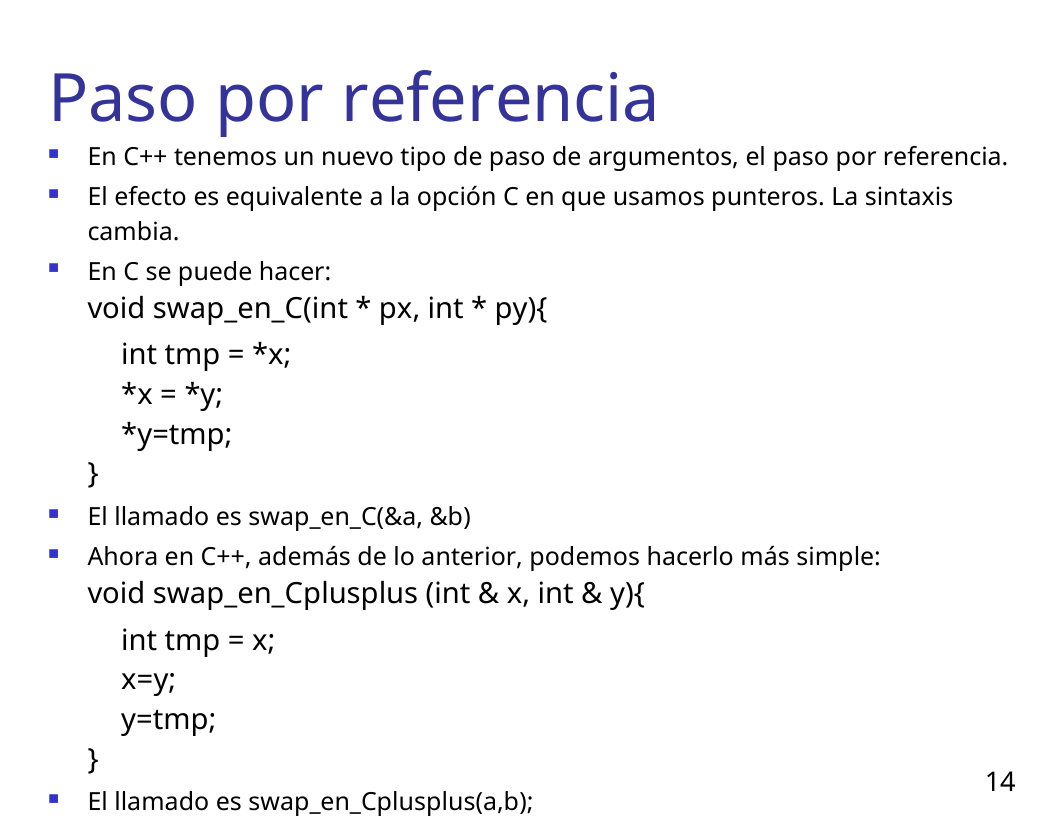

# Paso por referencia
En C++ tenemos un nuevo tipo de paso de argumentos, el paso por referencia.
El efecto es equivalente a la opción C en que usamos punteros. La sintaxis cambia.
En C se puede hacer:
void swap_en_C(int * px, int * py){
 	int tmp = *x;
	*x = *y;
	*y=tmp;
}
El llamado es swap_en_C(&a, &b)
Ahora en C++, además de lo anterior, podemos hacerlo más simple:
void swap_en_Cplusplus (int & x, int & y){
 	int tmp = x;
	x=y;
	y=tmp;
}
El llamado es swap_en_Cplusplus(a,b);
14